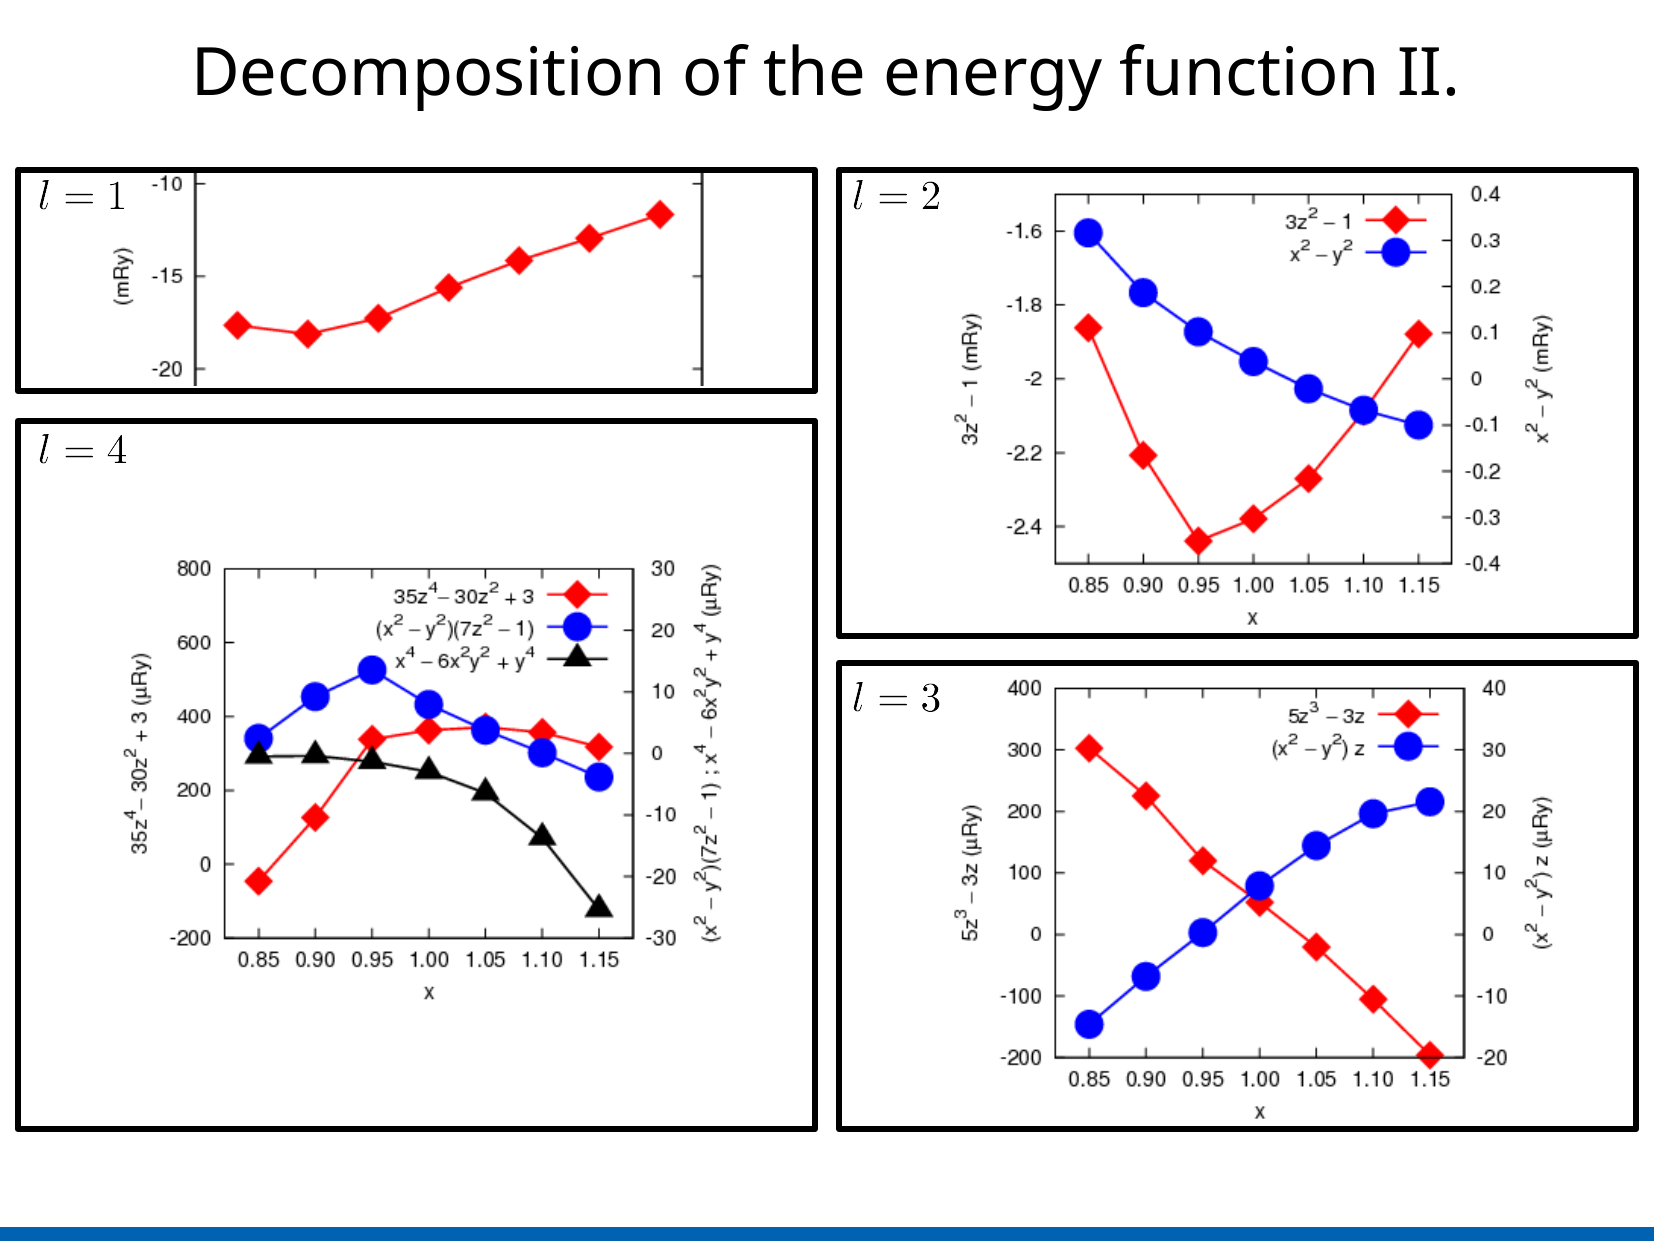

# Decomposition of the energy function II.